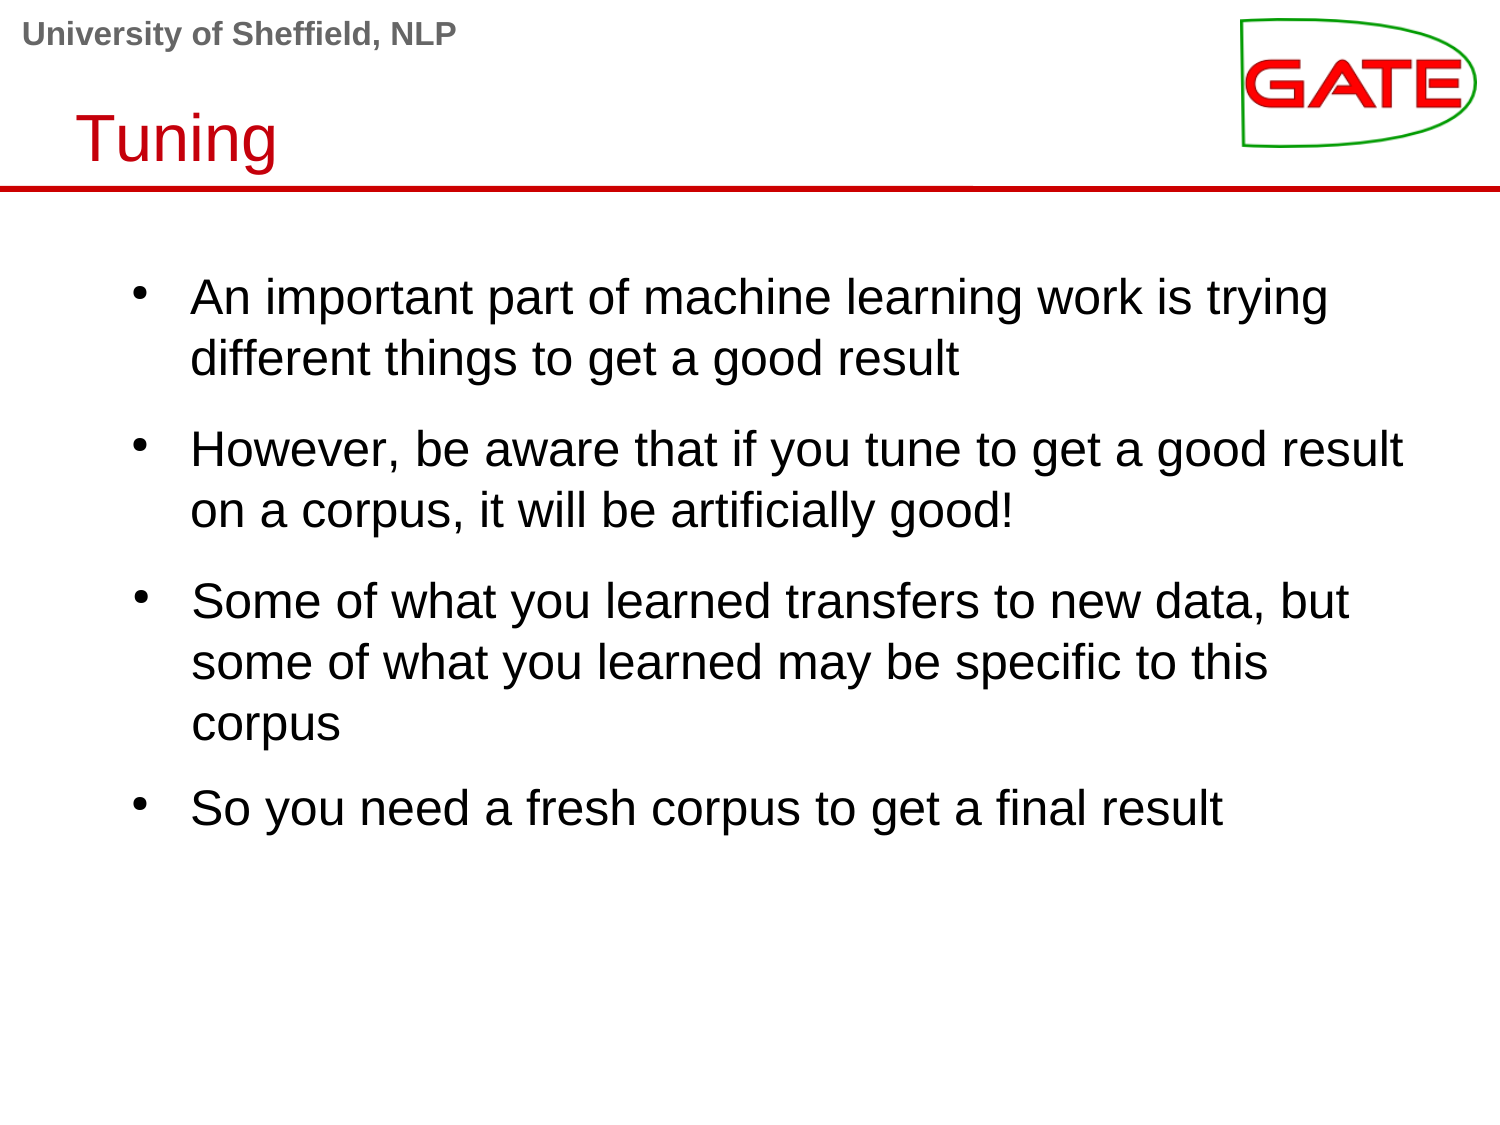

# Tuning
An important part of machine learning work is trying different things to get a good result
However, be aware that if you tune to get a good result on a corpus, it will be artificially good!
Some of what you learned transfers to new data, but some of what you learned may be specific to this corpus
So you need a fresh corpus to get a final result